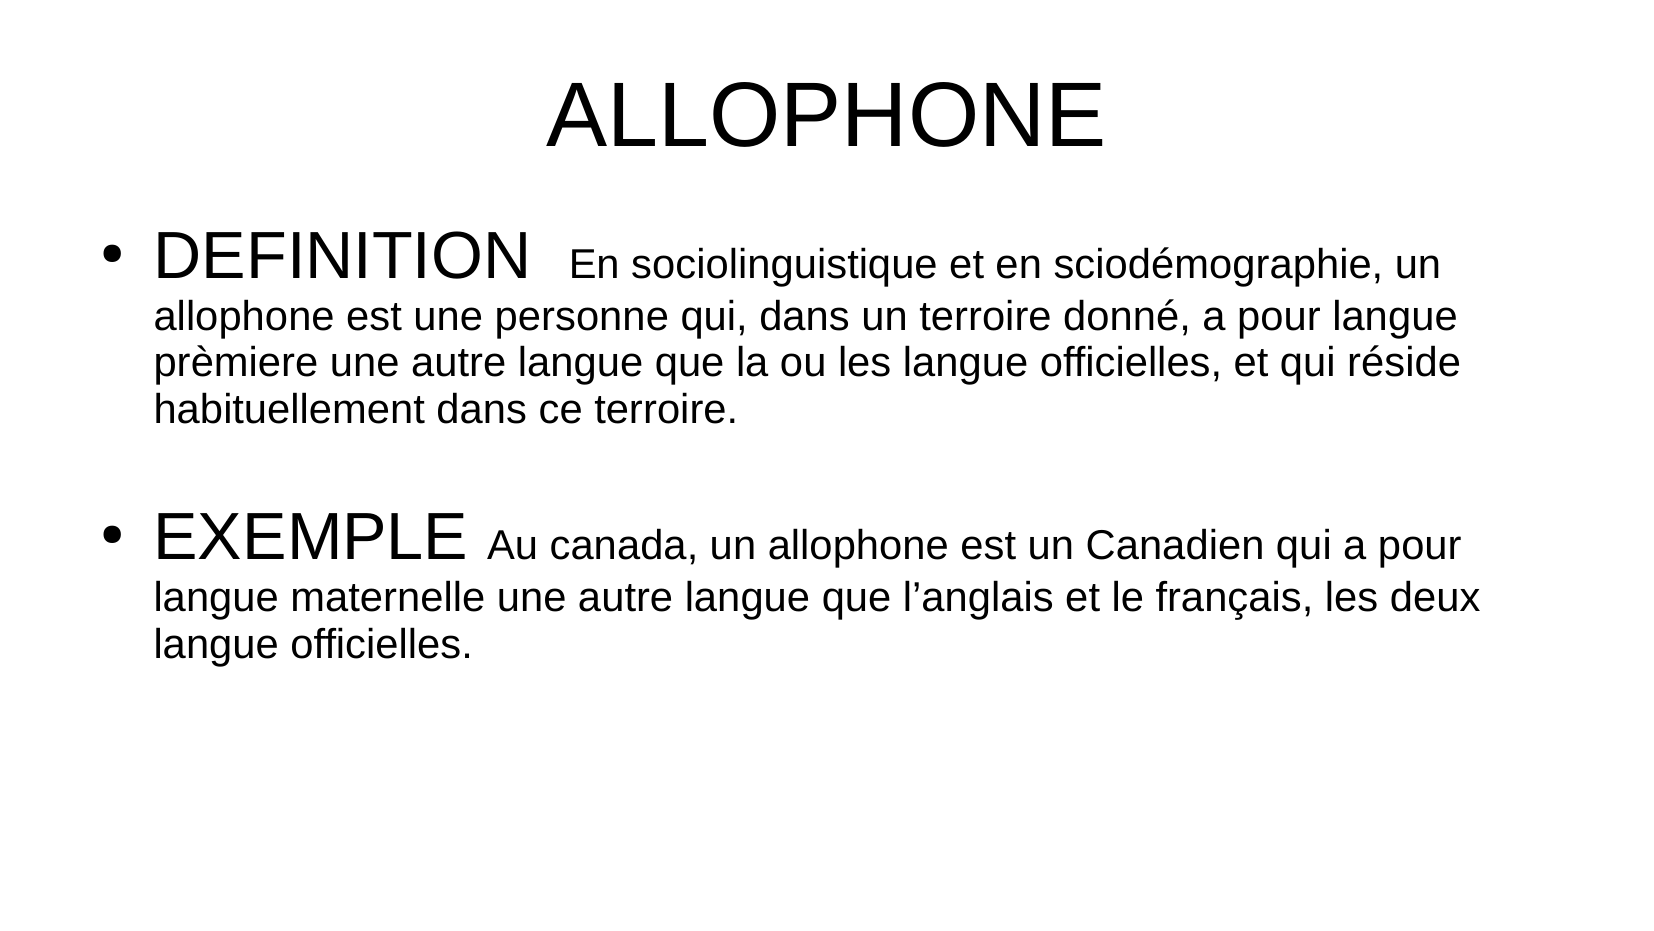

# ALLOPHONE
DEFINITION En sociolinguistique et en sciodémographie, un allophone est une personne qui, dans un terroire donné, a pour langue prèmiere une autre langue que la ou les langue officielles, et qui réside habituellement dans ce terroire.
EXEMPLE Au canada, un allophone est un Canadien qui a pour langue maternelle une autre langue que l’anglais et le français, les deux langue officielles.